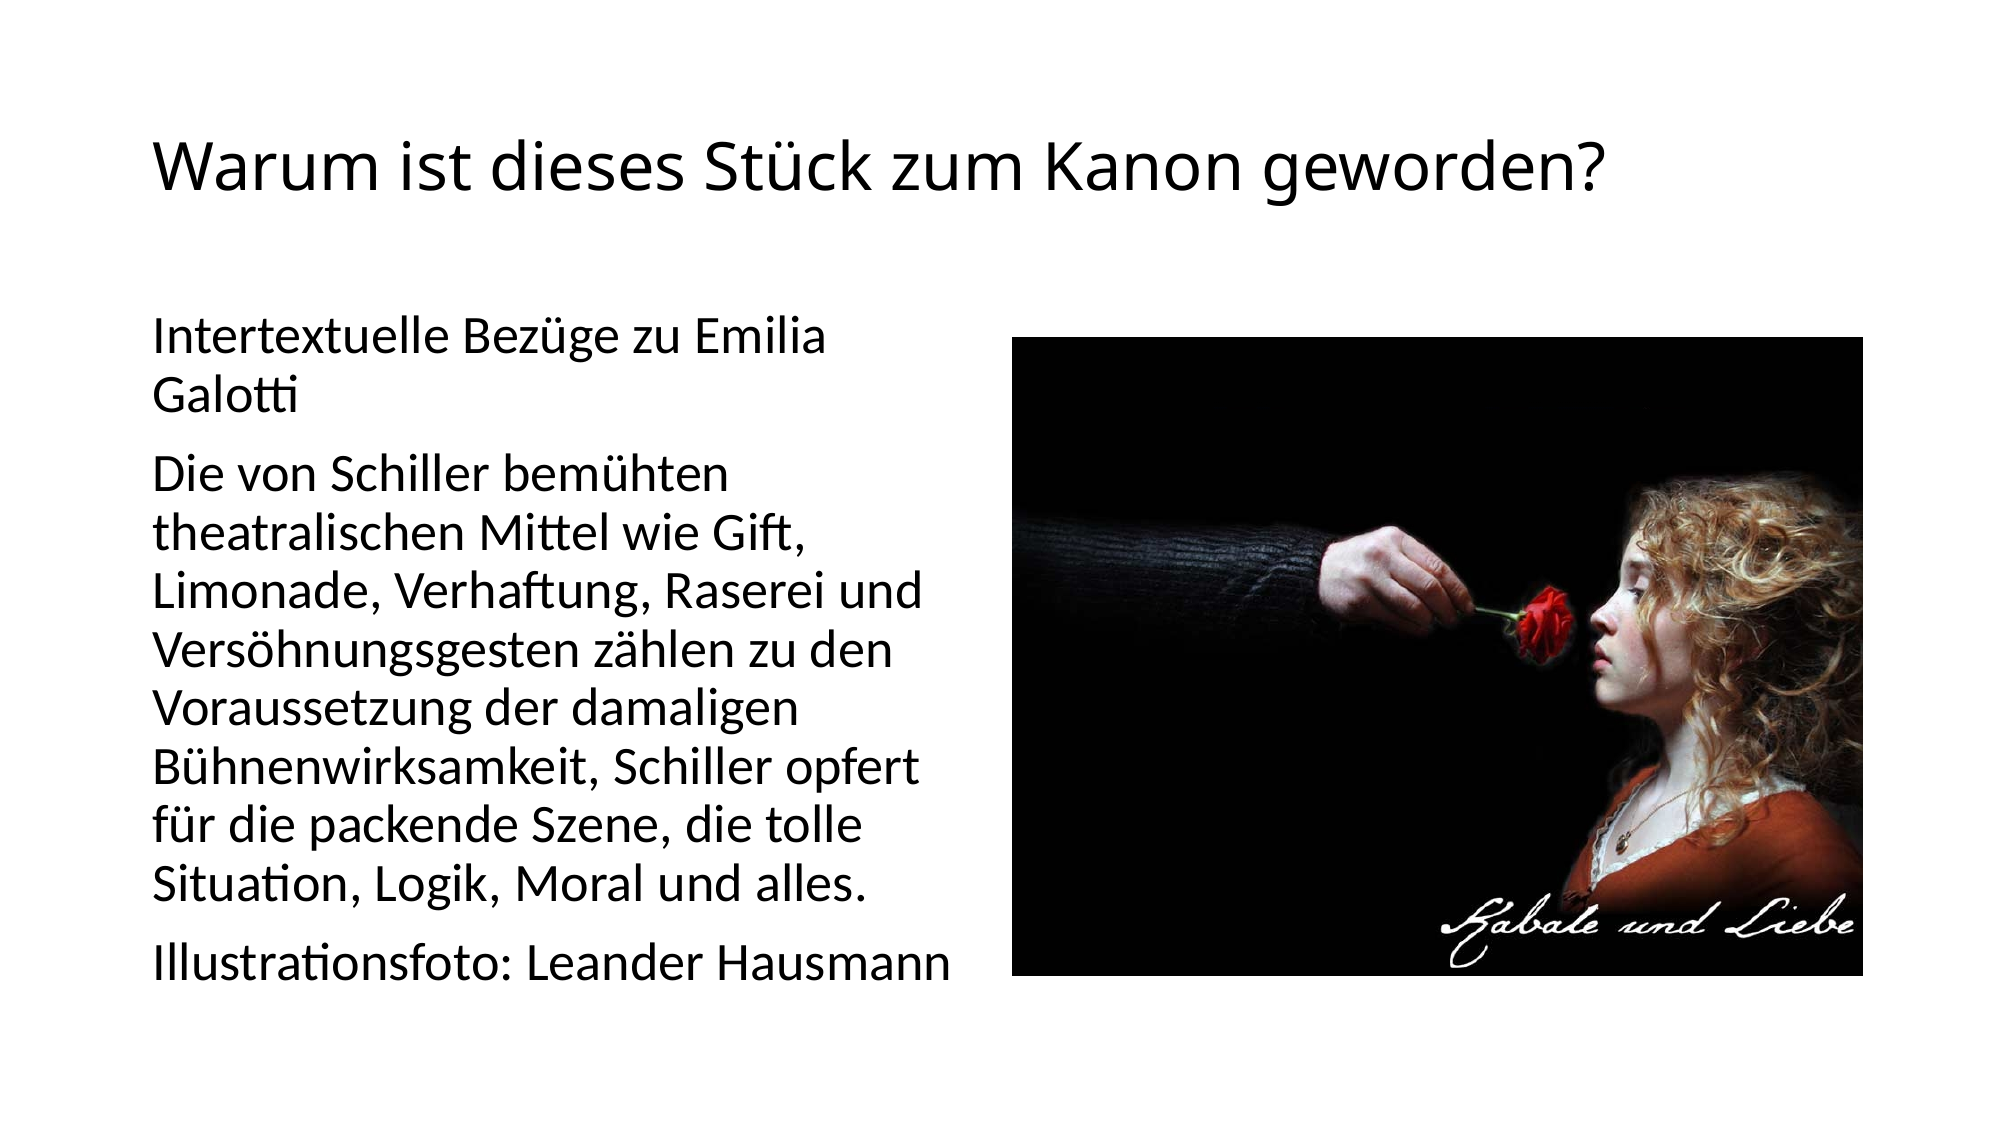

# Warum ist dieses Stück zum Kanon geworden?
Intertextuelle Bezüge zu Emilia Galotti
Die von Schiller bemühten theatralischen Mittel wie Gift, Limonade, Verhaftung, Raserei und Versöhnungsgesten zählen zu den Voraussetzung der damaligen Bühnenwirksamkeit, Schiller opfert für die packende Szene, die tolle Situation, Logik, Moral und alles.
Illustrationsfoto: Leander Hausmann